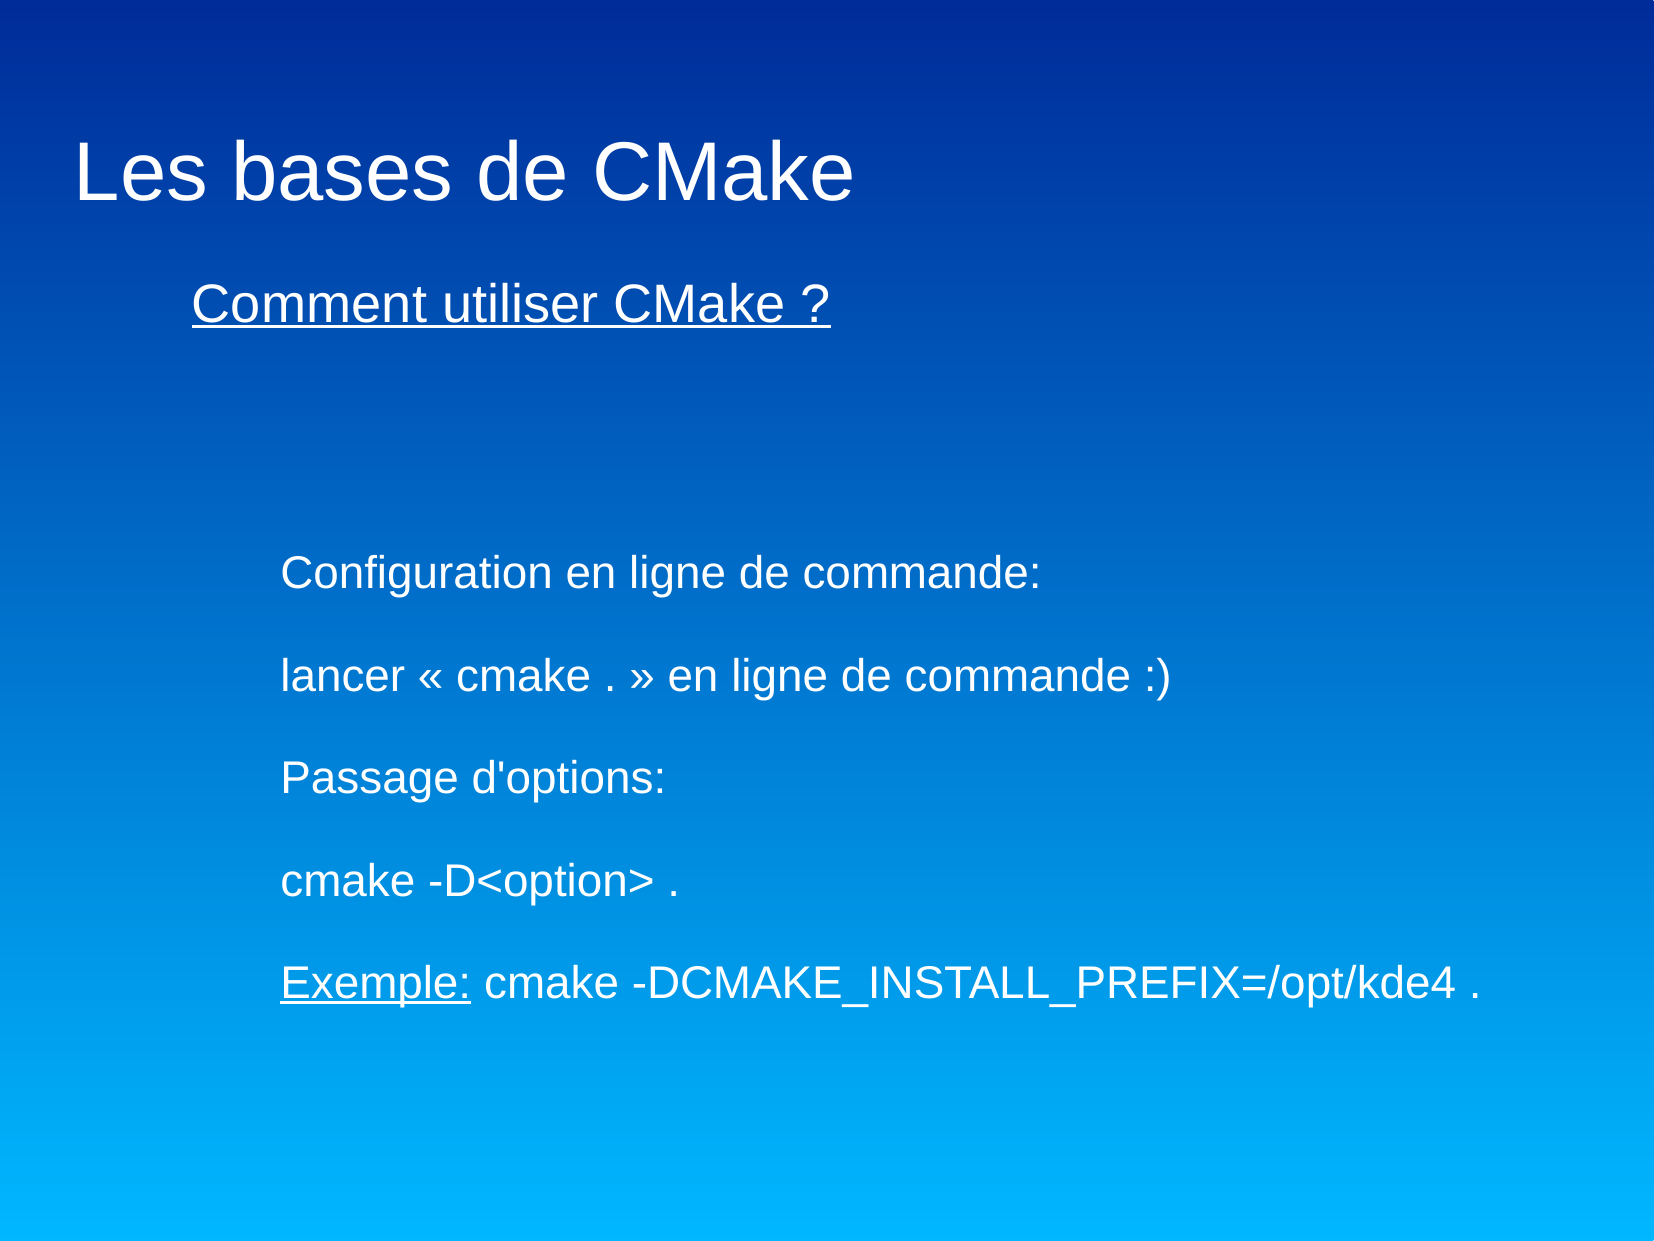

Les bases de CMake
Comment utiliser CMake ?
Configuration en ligne de commande:
lancer « cmake . » en ligne de commande :)
Passage d'options:
cmake -D<option> .
Exemple: cmake -DCMAKE_INSTALL_PREFIX=/opt/kde4 .